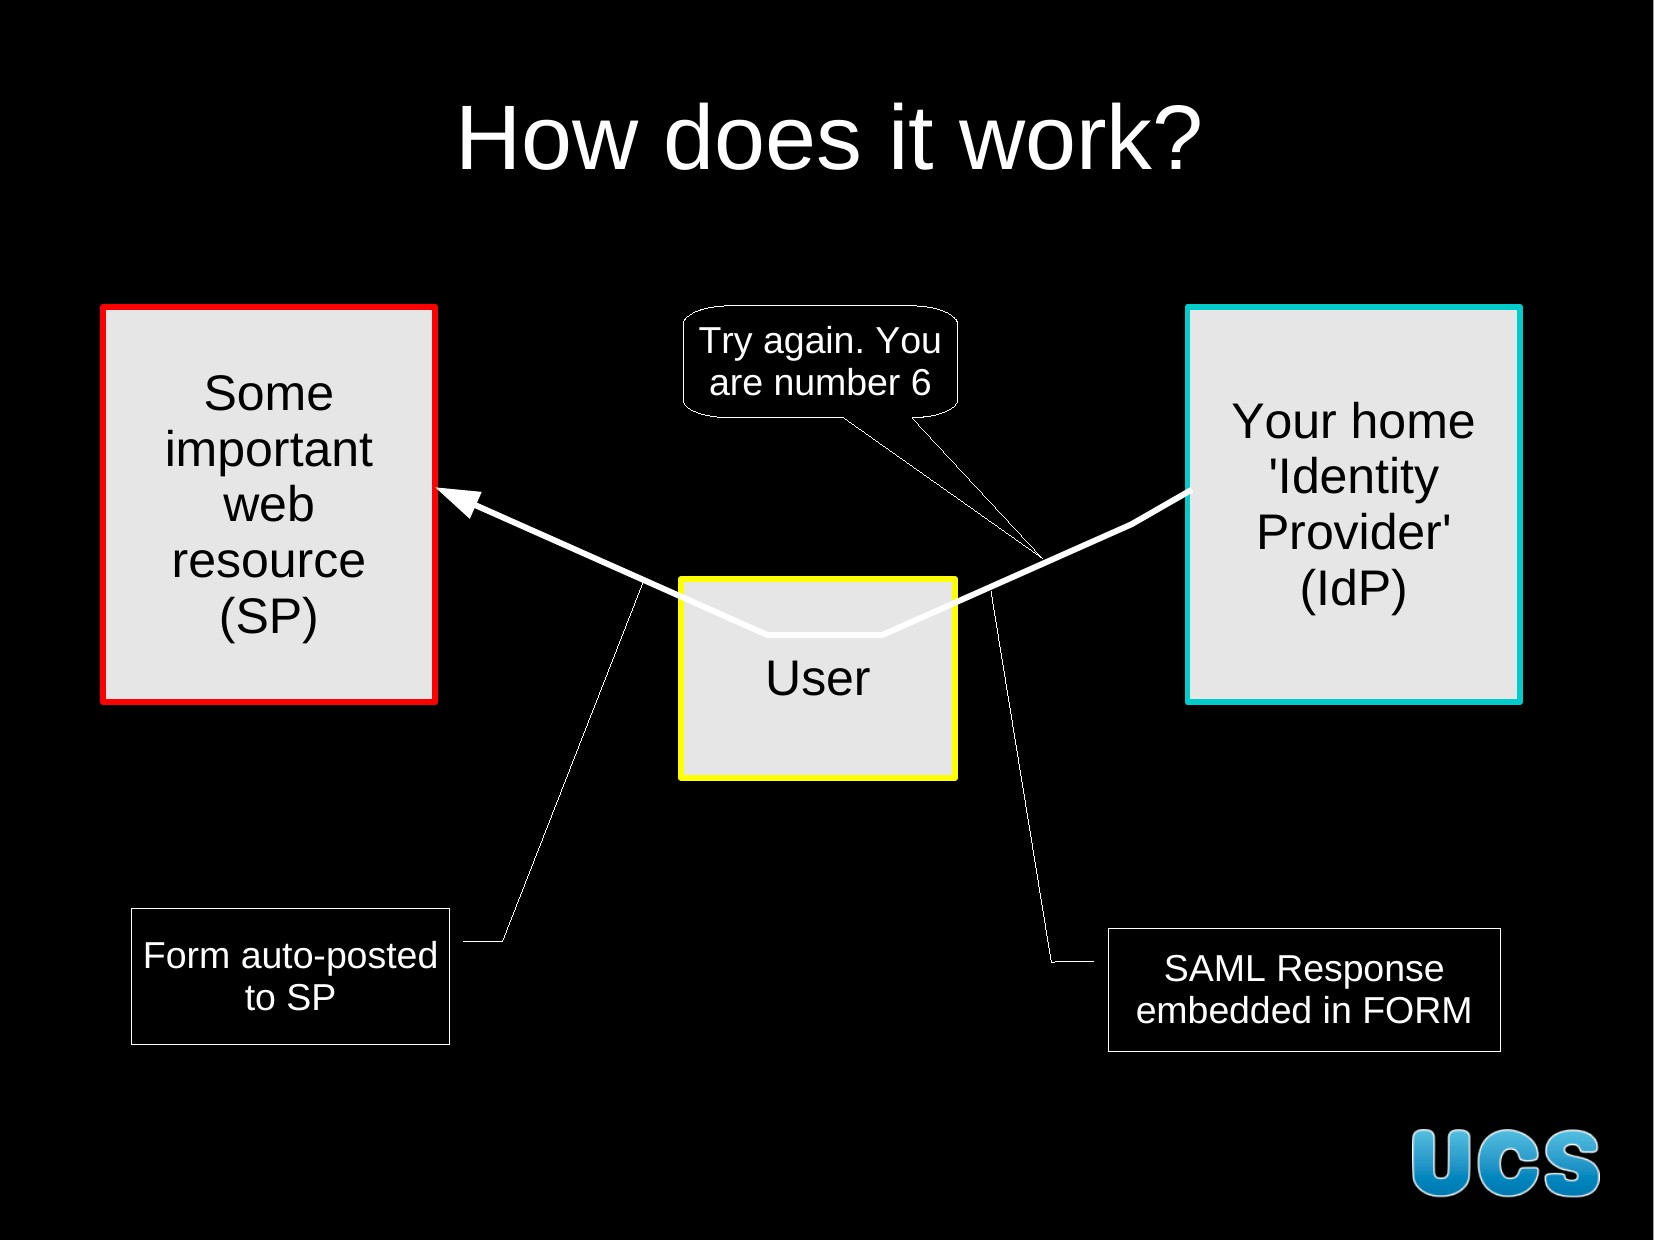

# How does it work?
Try again. You are number 6
Some
important
web
resource
(SP)
Your home
'Identity
Provider'
(IdP)
User
Form auto-posted to SP
SAML Response embedded in FORM